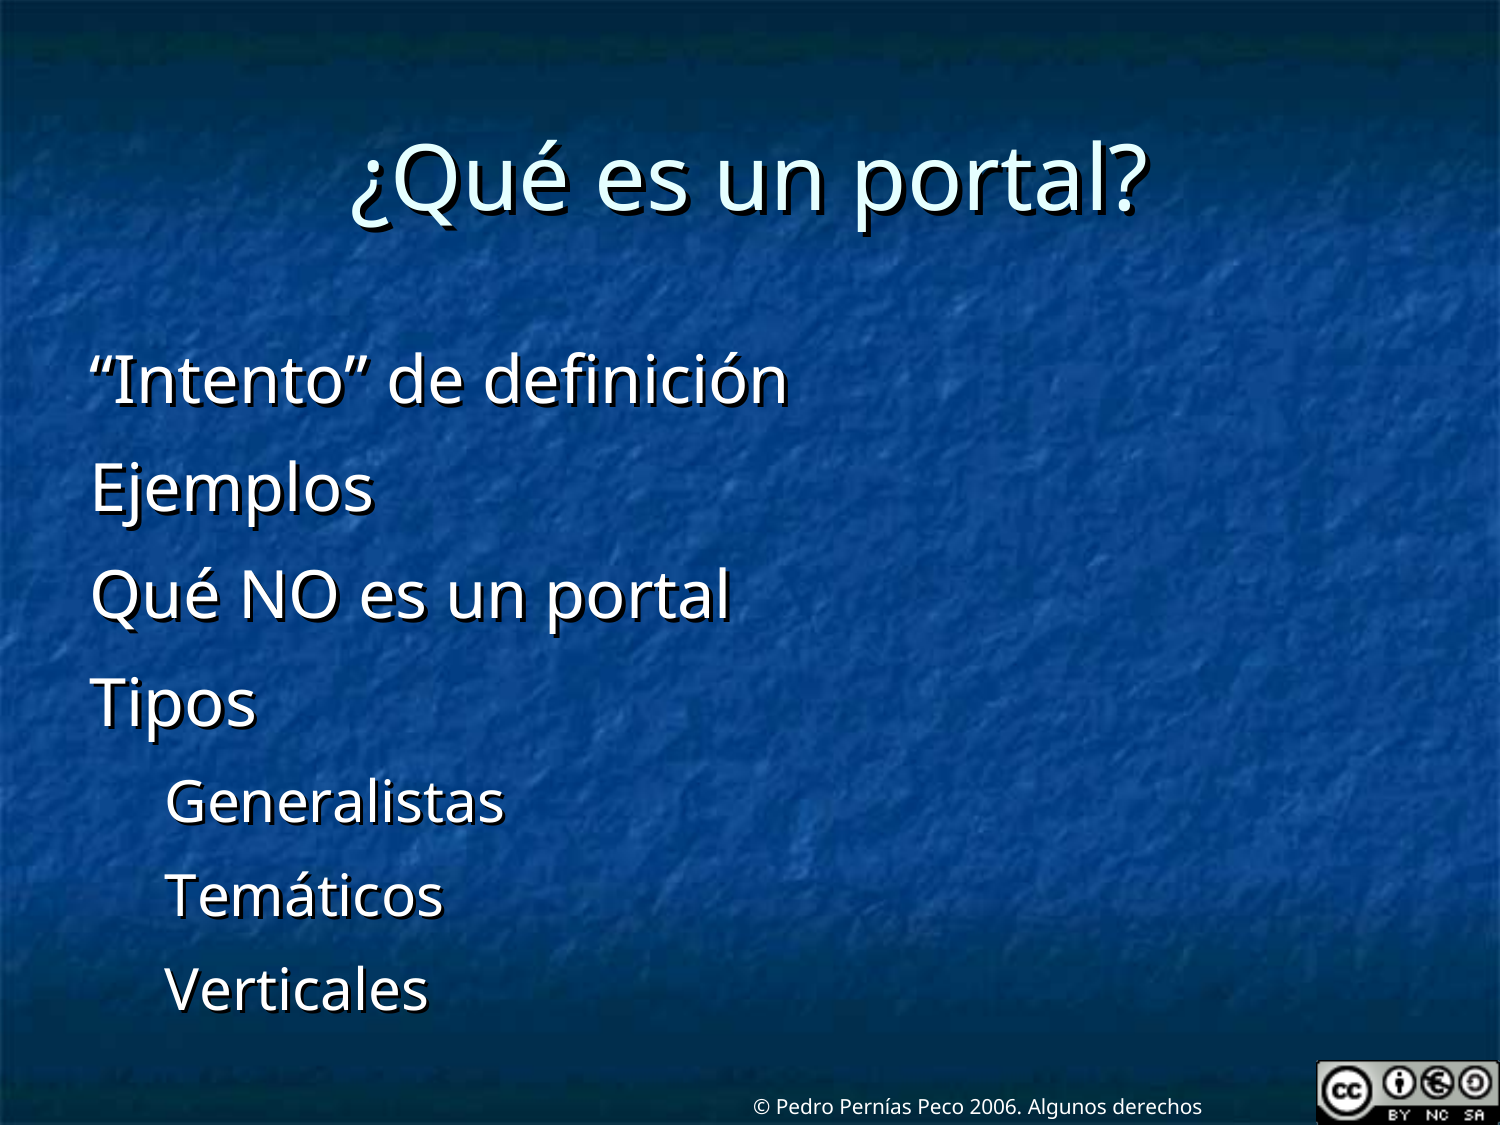

# ¿Qué es un portal?
“Intento” de definición
Ejemplos
Qué NO es un portal
Tipos
Generalistas
Temáticos
Verticales